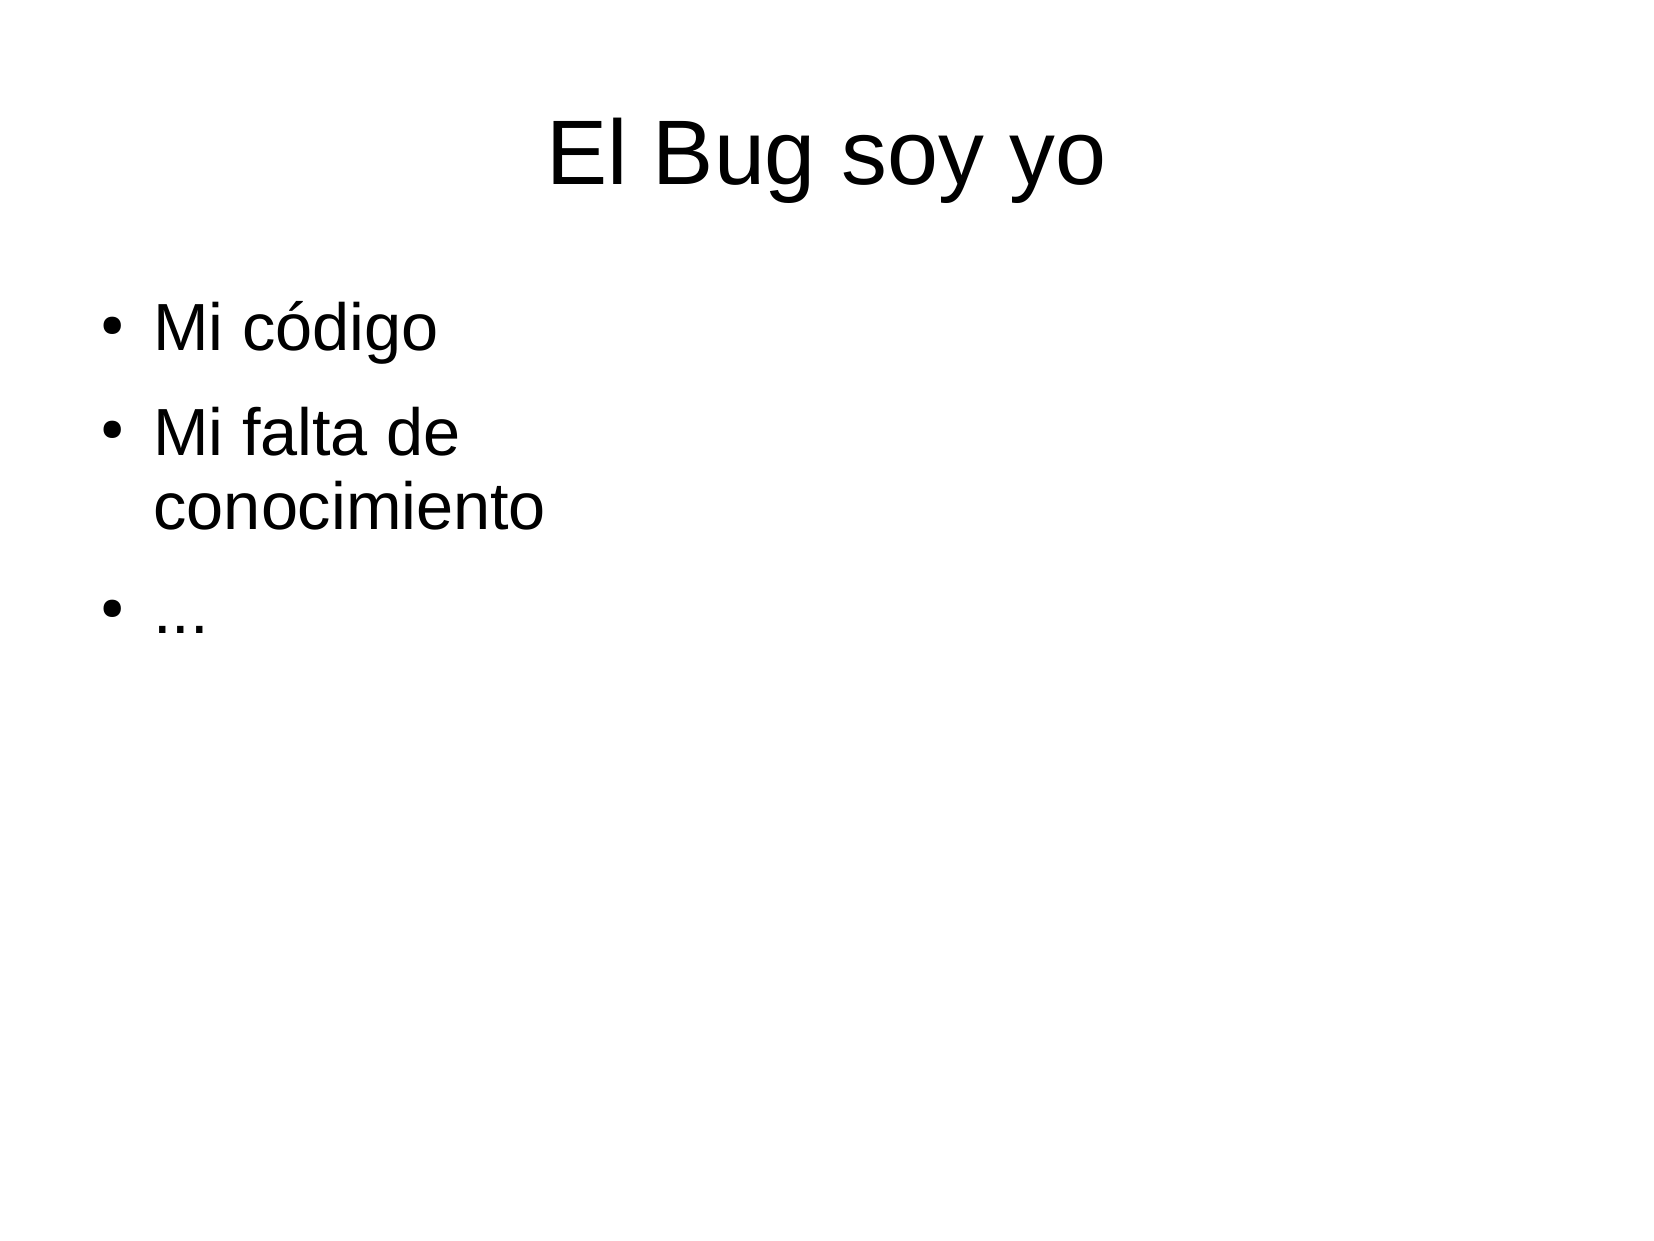

# El Bug soy yo
Mi código
Mi falta de conocimiento
...